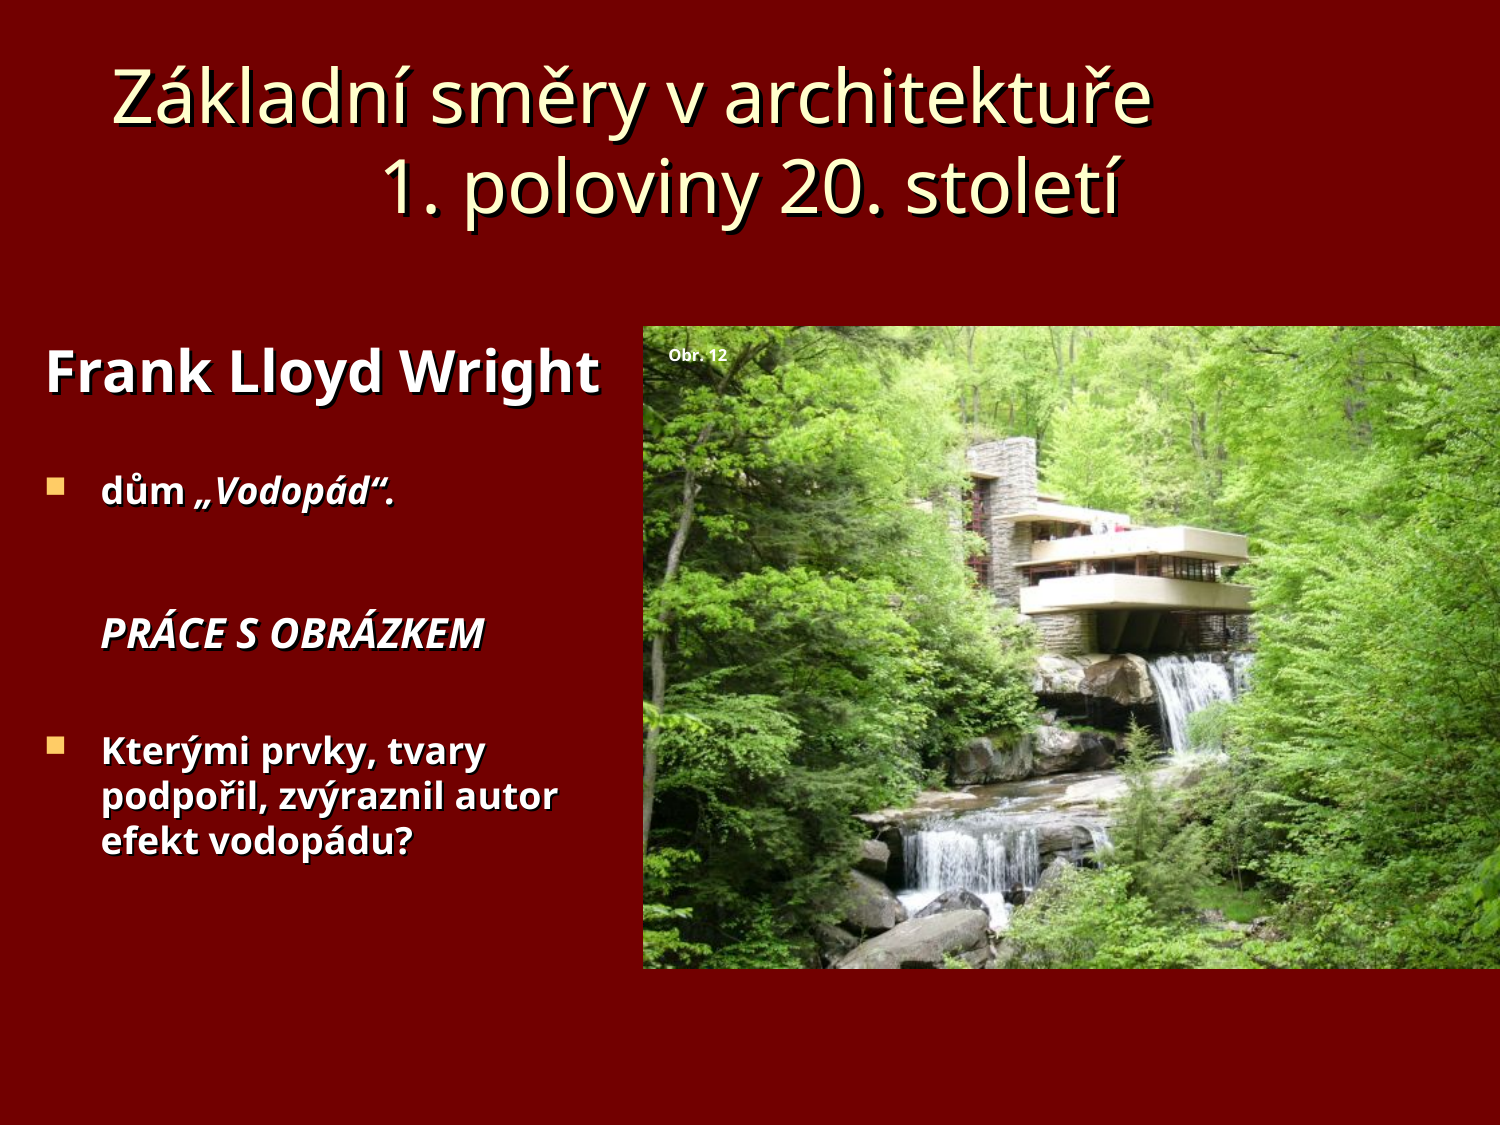

# Základní směry v architektuře 1. poloviny 20. století
Frank Lloyd Wright
dům „Vodopád“.
	PRÁCE S OBRÁZKEM
Kterými prvky, tvary podpořil, zvýraznil autor efekt vodopádu?
Obr. 12